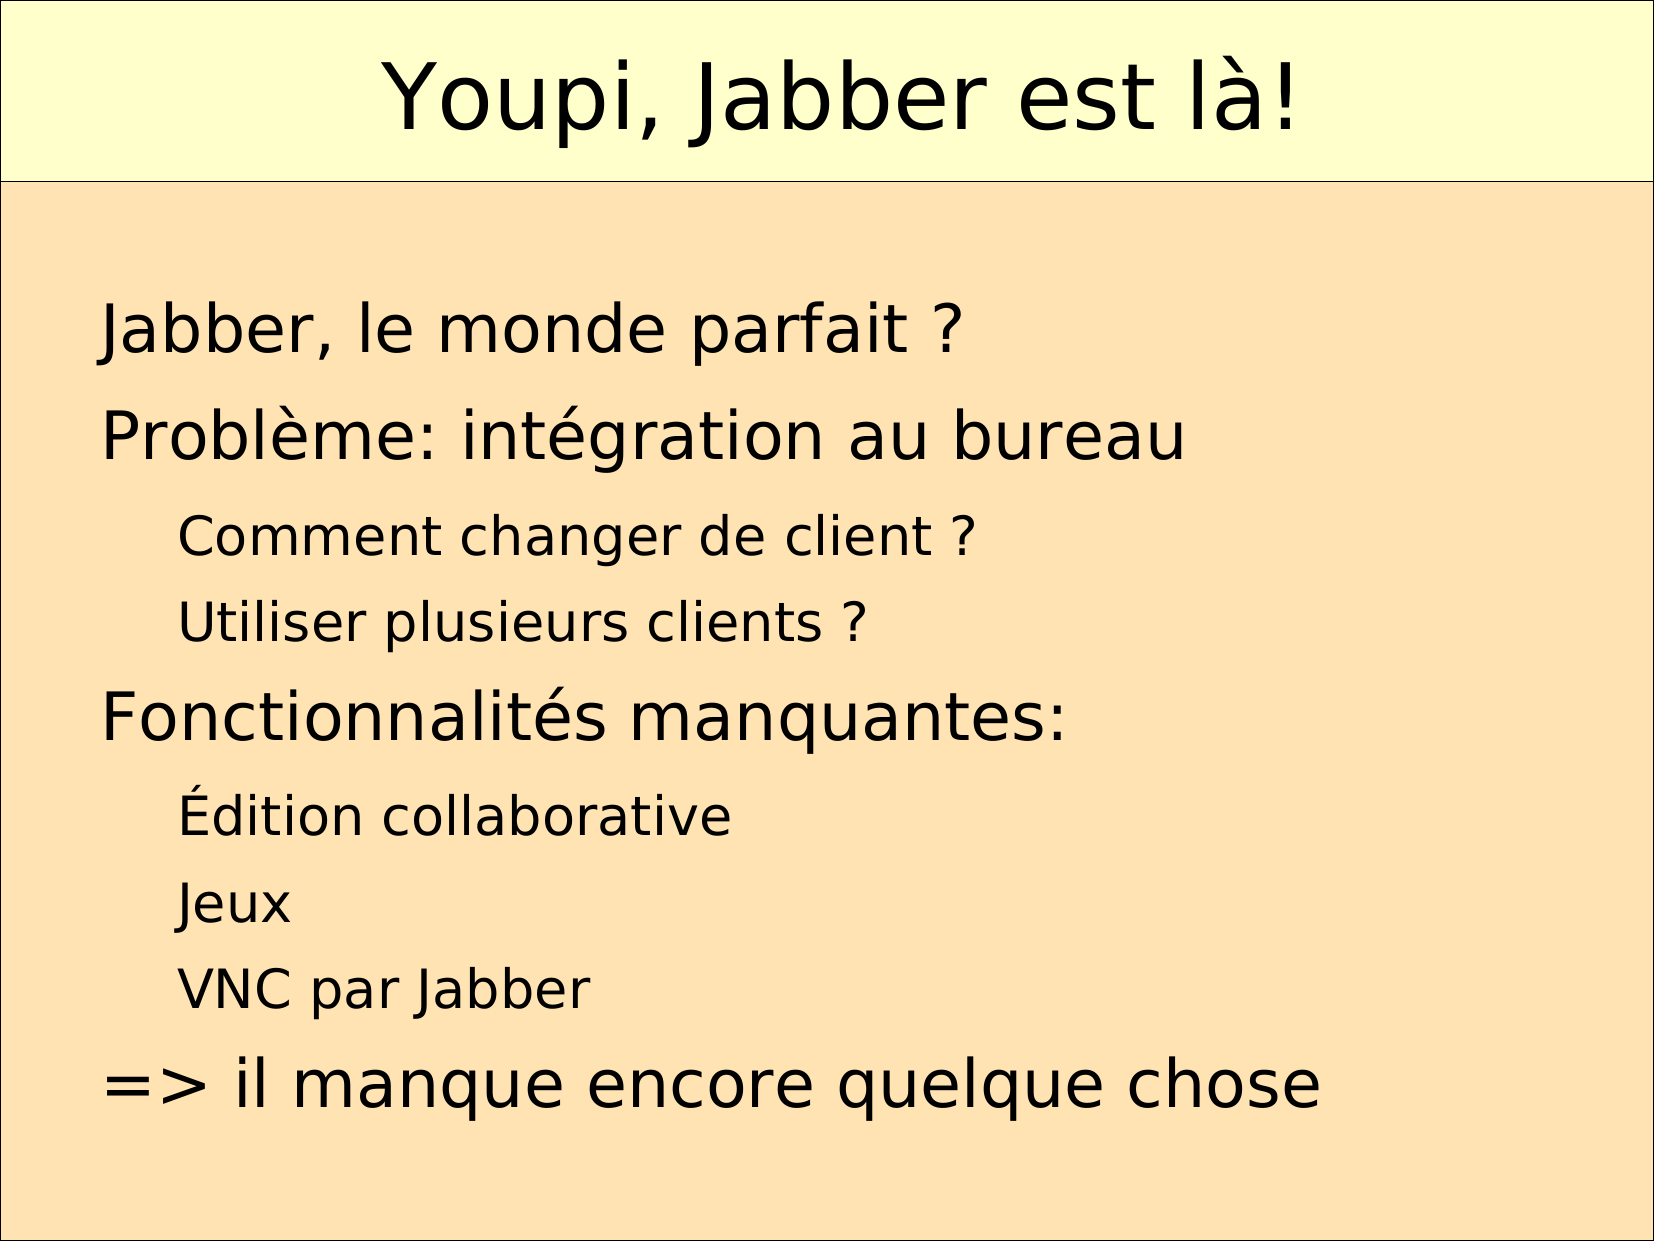

# Youpi, Jabber est là!
Jabber, le monde parfait ?
Problème: intégration au bureau
Comment changer de client ?
Utiliser plusieurs clients ?
Fonctionnalités manquantes:
Édition collaborative
Jeux
VNC par Jabber
=> il manque encore quelque chose